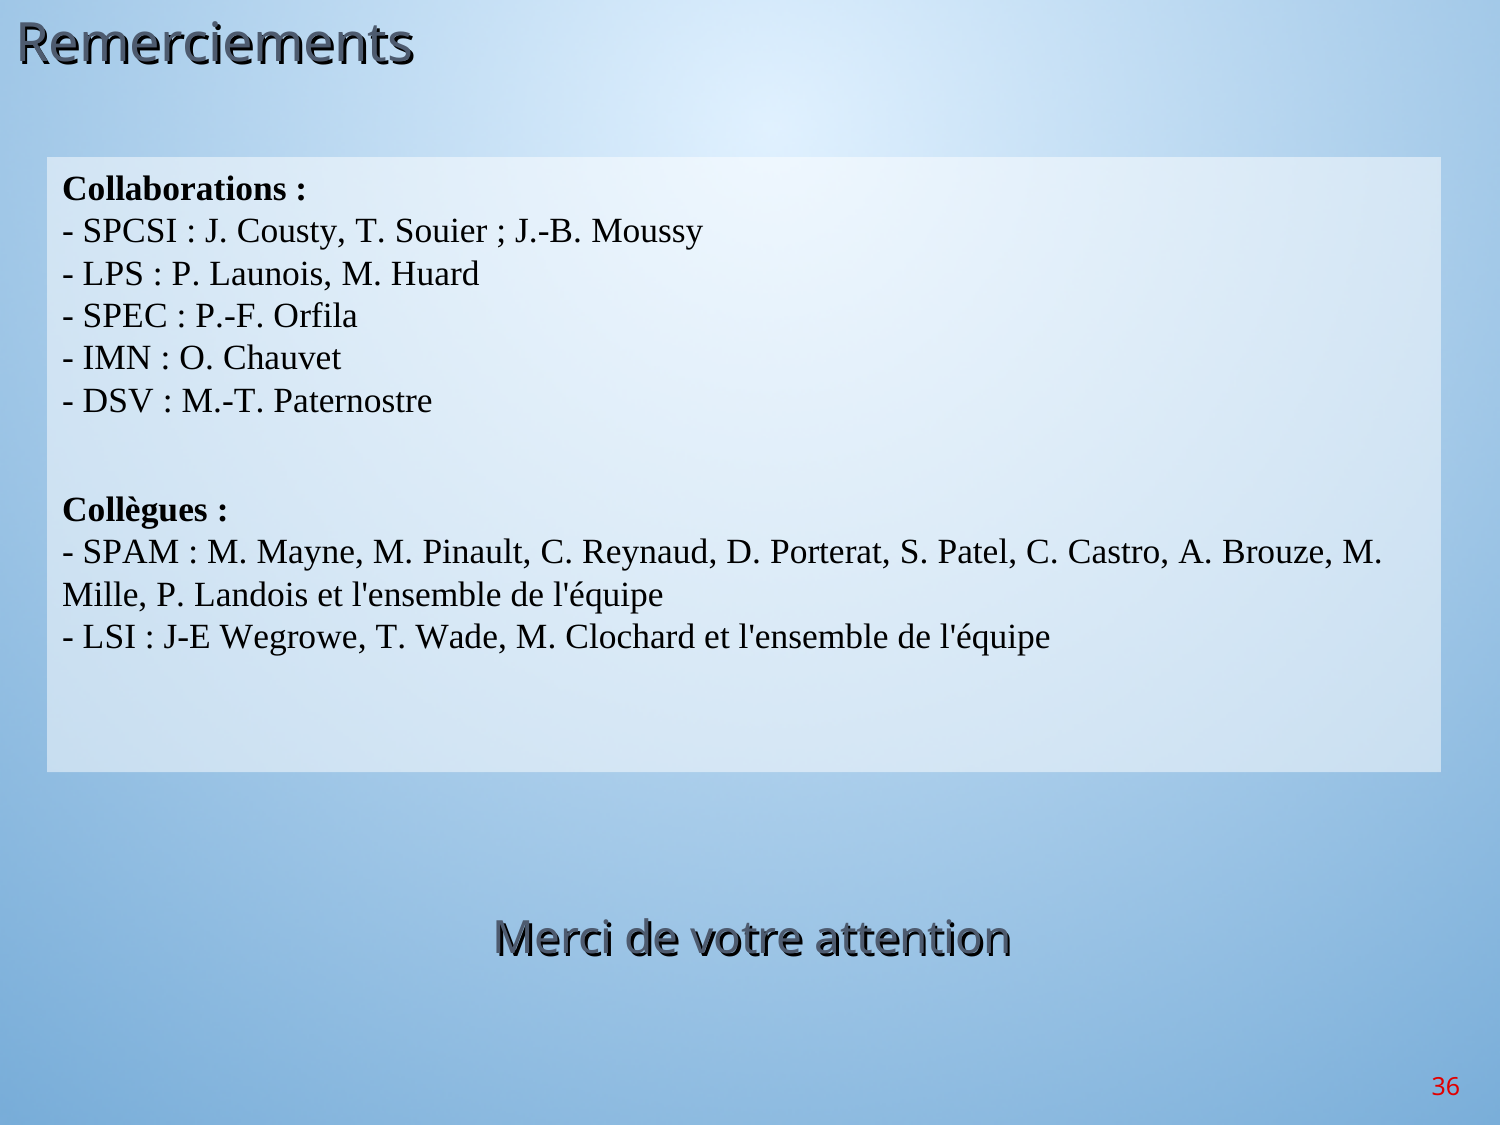

# Remerciements
Collaborations :
- SPCSI : J. Cousty, T. Souier ; J.-B. Moussy
- LPS : P. Launois, M. Huard
- SPEC : P.-F. Orfila
- IMN : O. Chauvet
- DSV : M.-T. Paternostre
Collègues :
- SPAM : M. Mayne, M. Pinault, C. Reynaud, D. Porterat, S. Patel, C. Castro, A. Brouze, M. Mille, P. Landois et l'ensemble de l'équipe
- LSI : J-E Wegrowe, T. Wade, M. Clochard et l'ensemble de l'équipe
Merci de votre attention